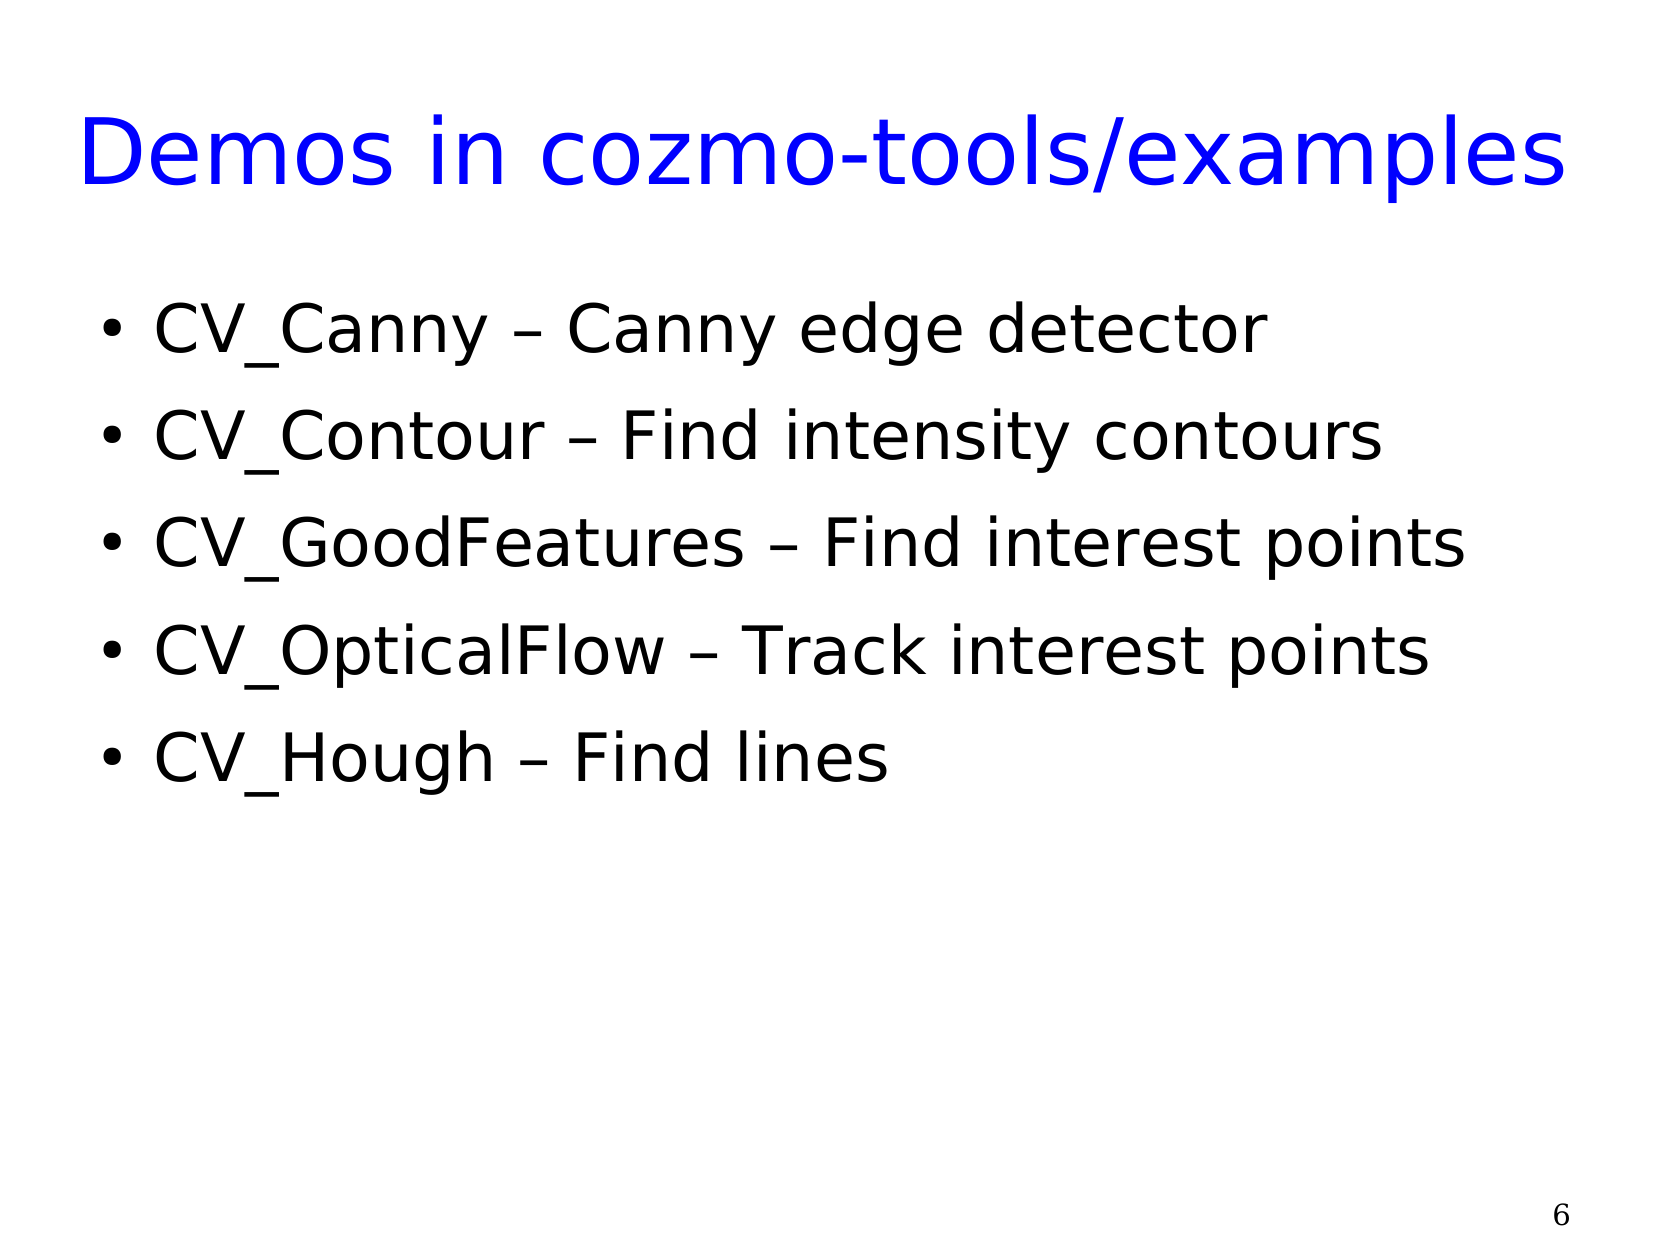

# Demos in cozmo-tools/examples
CV_Canny – Canny edge detector
CV_Contour – Find intensity contours
CV_GoodFeatures – Find interest points
CV_OpticalFlow – Track interest points
CV_Hough – Find lines
6